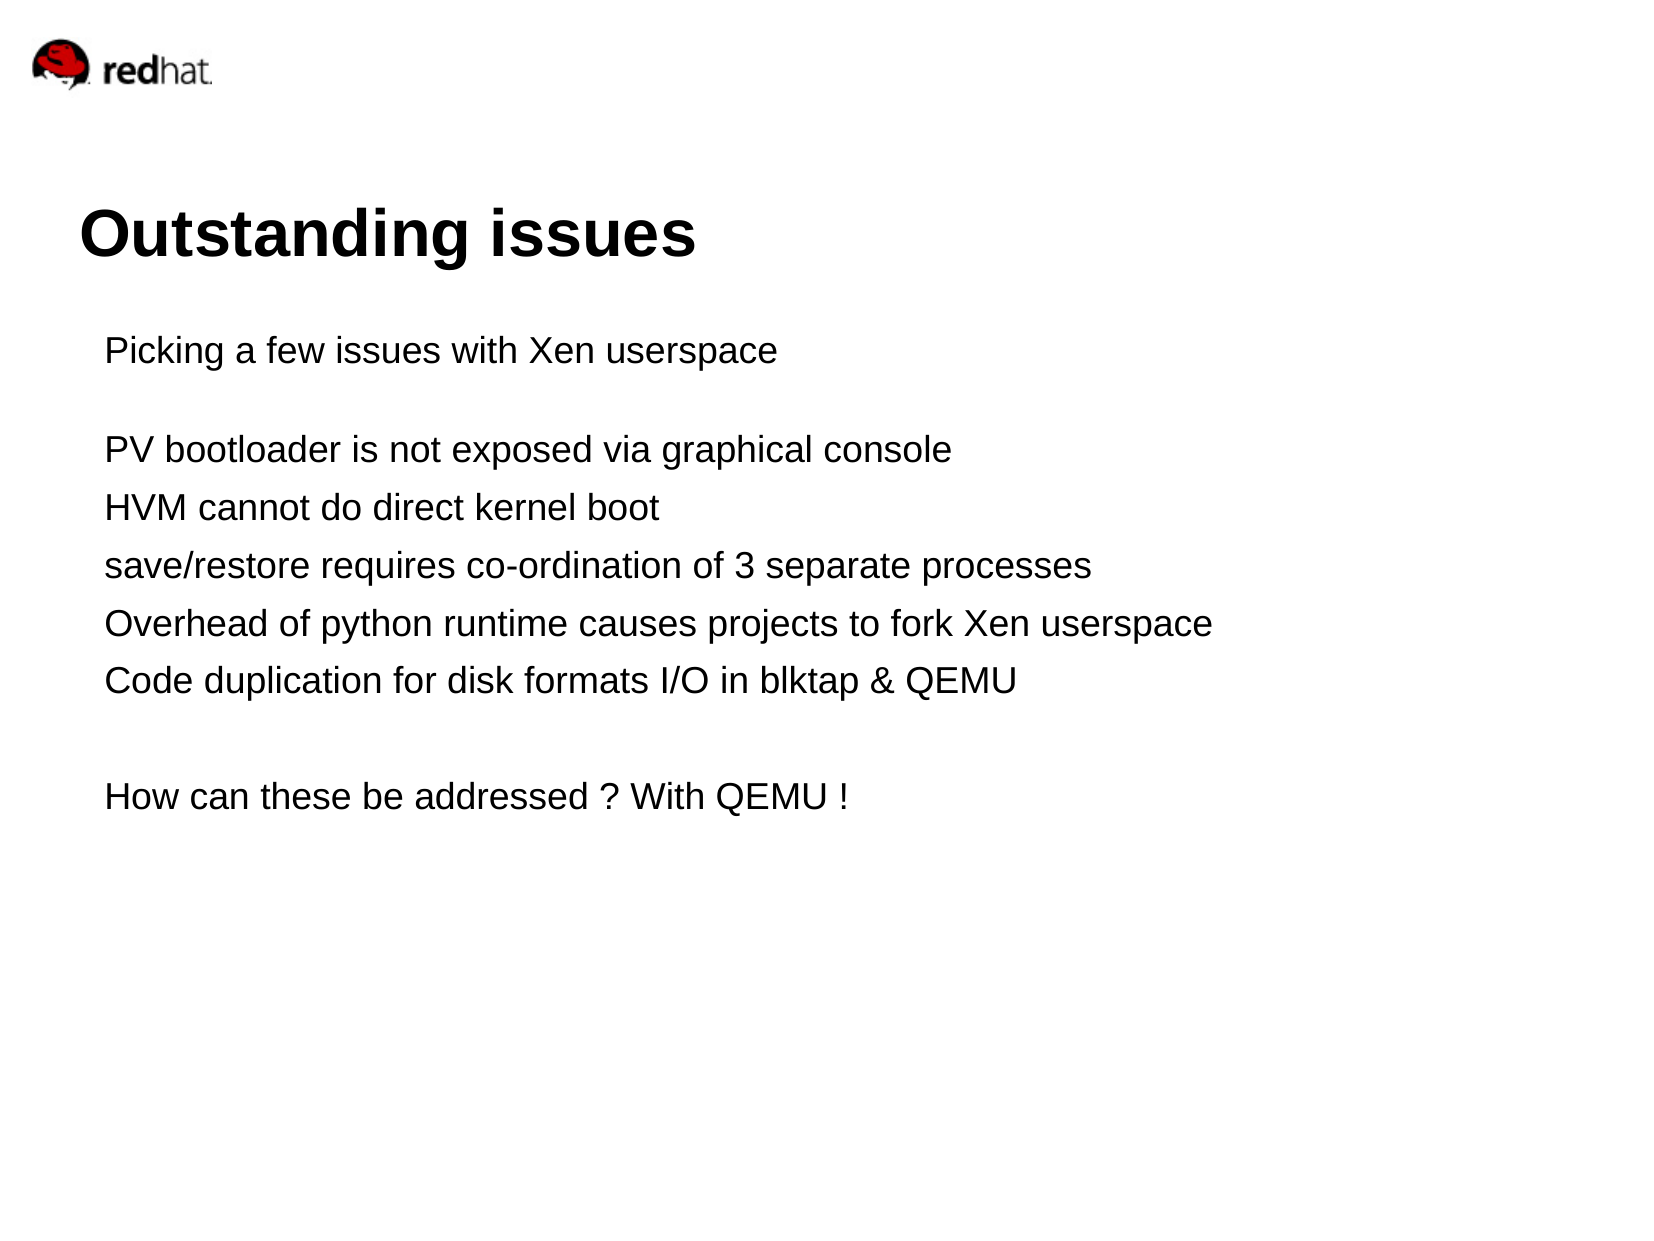

# Outstanding issues
Picking a few issues with Xen userspace
PV bootloader is not exposed via graphical console
HVM cannot do direct kernel boot
save/restore requires co-ordination of 3 separate processes
Overhead of python runtime causes projects to fork Xen userspace
Code duplication for disk formats I/O in blktap & QEMU
How can these be addressed ? With QEMU !